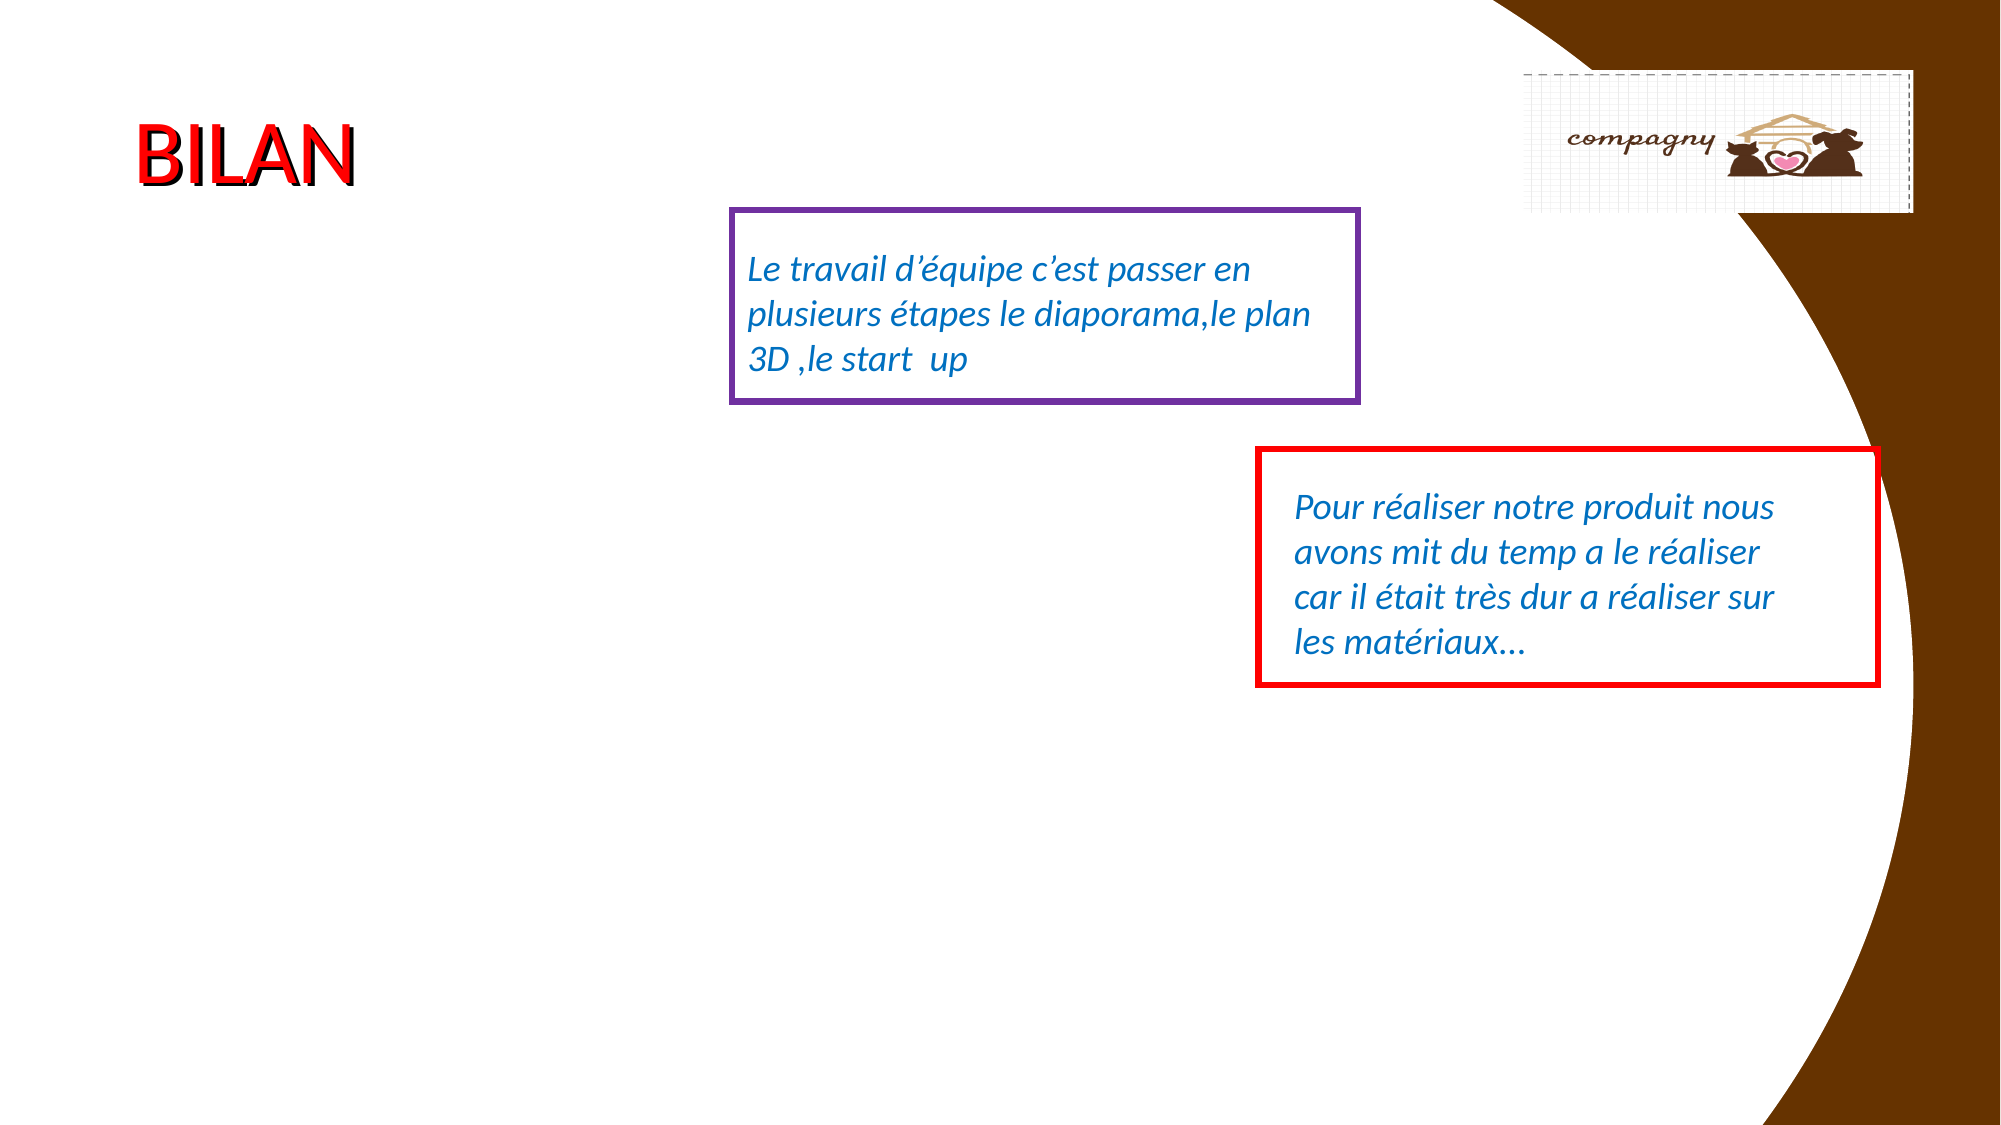

BILAN
Le travail d’équipe c’est passer en plusieurs étapes le diaporama,le plan 3D ,le start up
Pour réaliser notre produit nous avons mit du temp a le réaliser car il était très dur a réaliser sur les matériaux...